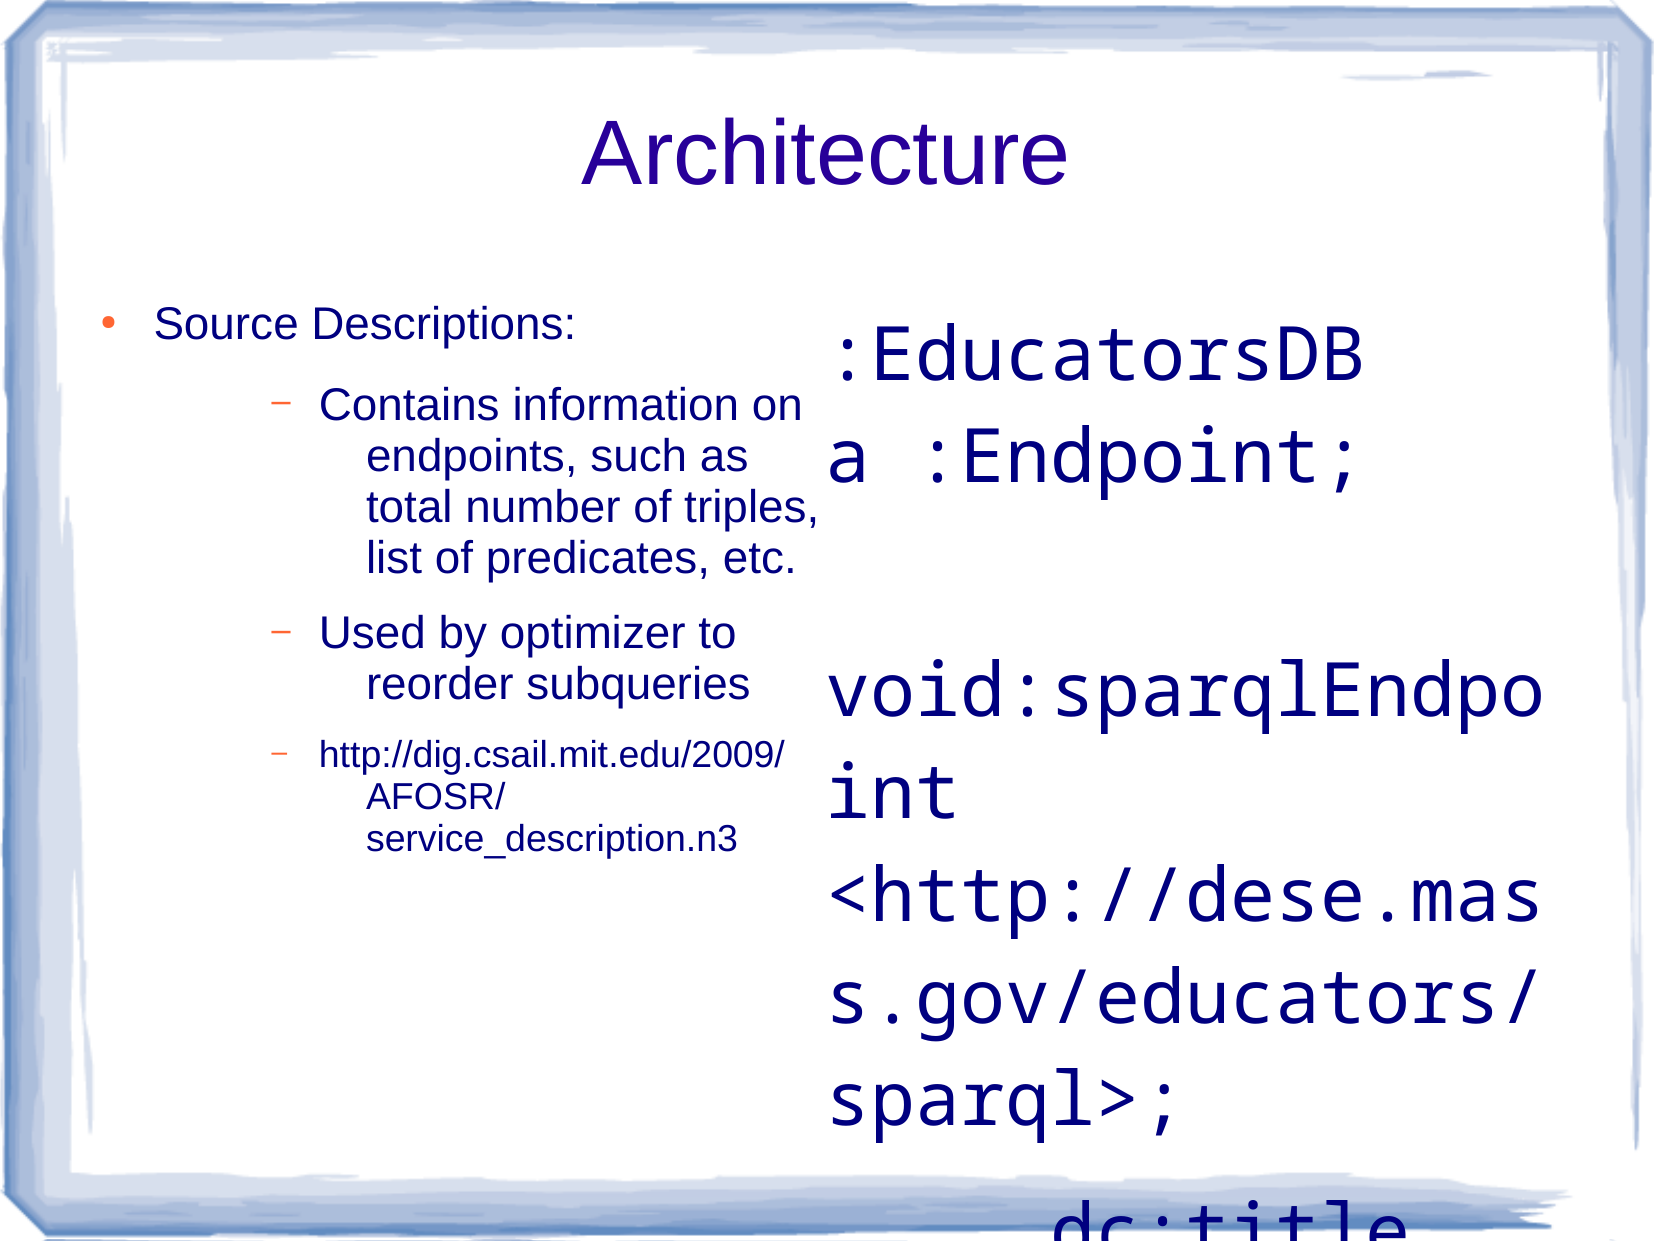

# Architecture
Source Descriptions:
Contains information on endpoints, such as total number of triples, list of predicates, etc.
Used by optimizer to reorder subqueries
http://dig.csail.mit.edu/2009/AFOSR/service_description.n3
:EducatorsDB a :Endpoint;
 void:sparqlEndpoint <http://dese.mass.gov/educators/sparql>;
 dc:title "MA Educator Database";
 policy <http://example.org/policy.n3>;
 readLatency "4.7"^^xsd:float;
 totalTriples "27931373"^^xsd:integer;
 numPredicates "3"^^xsd:integer;
 predStat [
 predicate teacher:has_name;
 numTriples "77546"^^xsd:integer;
 numObjects "77536"^^xsd:integer ];
 predStat [
 predicate teacher:math_cert_score;
 numTriples "234636"^^xsd:integer;
 numObjects "100"^^xsd:integer ];
 predStat [
 predicate teacher:cert_status;
 numTriples "156450"^^xsd:integer;
 numObjects "5"^^xsd:integer ].